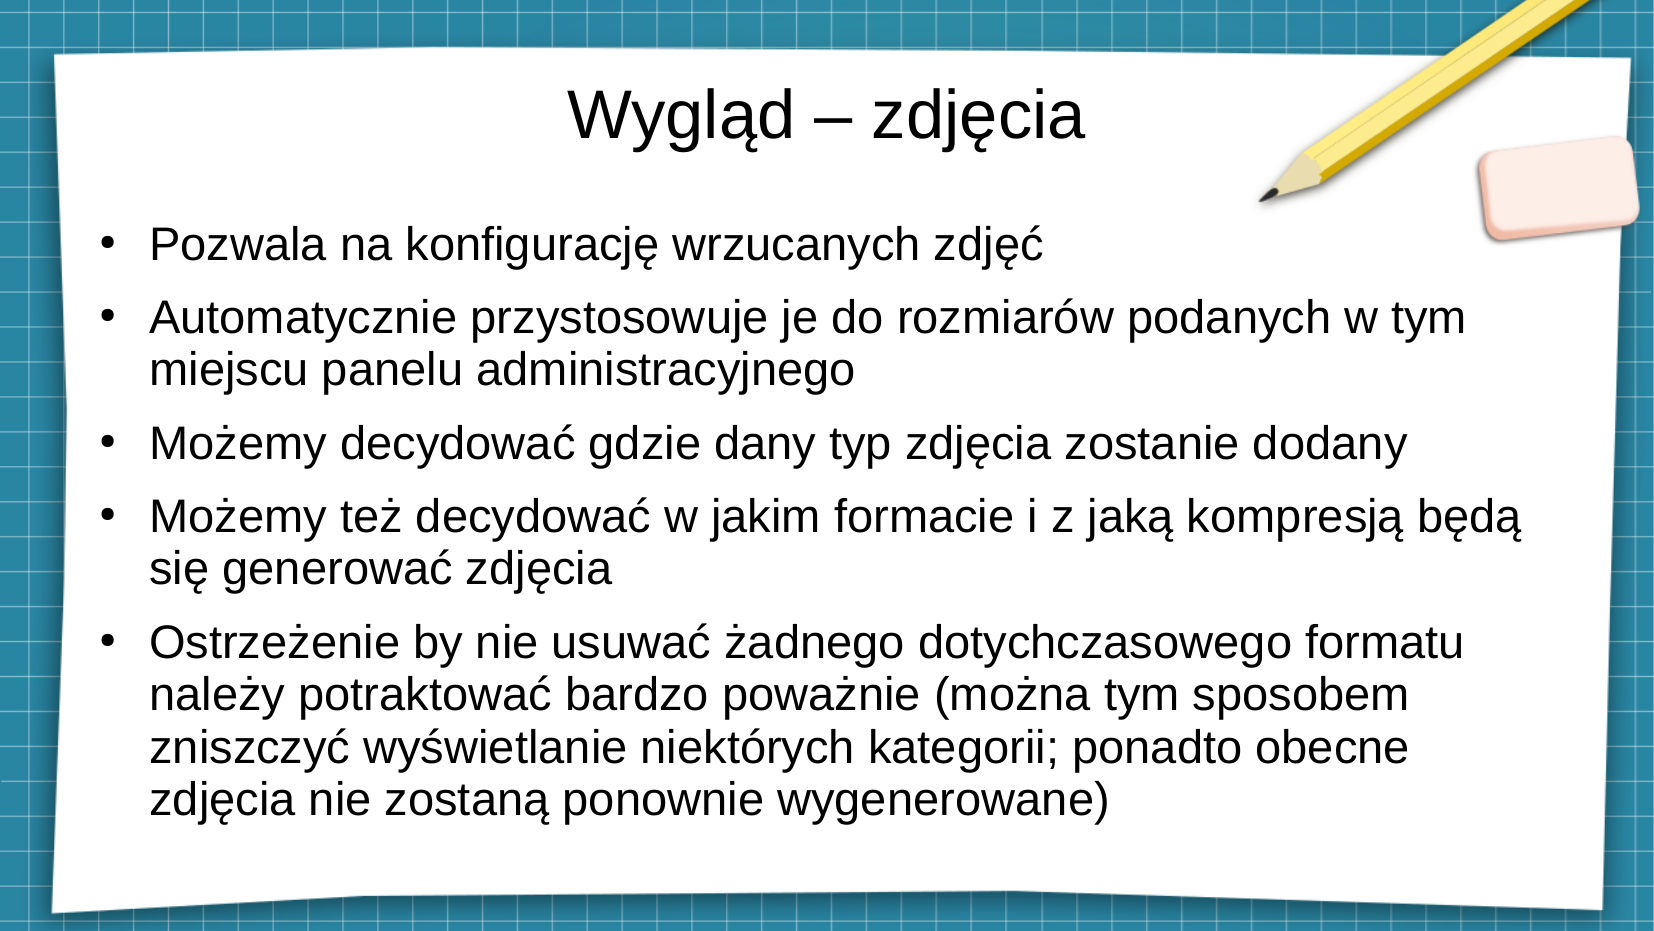

# Wygląd – zdjęcia
Pozwala na konfigurację wrzucanych zdjęć
Automatycznie przystosowuje je do rozmiarów podanych w tym miejscu panelu administracyjnego
Możemy decydować gdzie dany typ zdjęcia zostanie dodany
Możemy też decydować w jakim formacie i z jaką kompresją będą się generować zdjęcia
Ostrzeżenie by nie usuwać żadnego dotychczasowego formatu należy potraktować bardzo poważnie (można tym sposobem zniszczyć wyświetlanie niektórych kategorii; ponadto obecne zdjęcia nie zostaną ponownie wygenerowane)